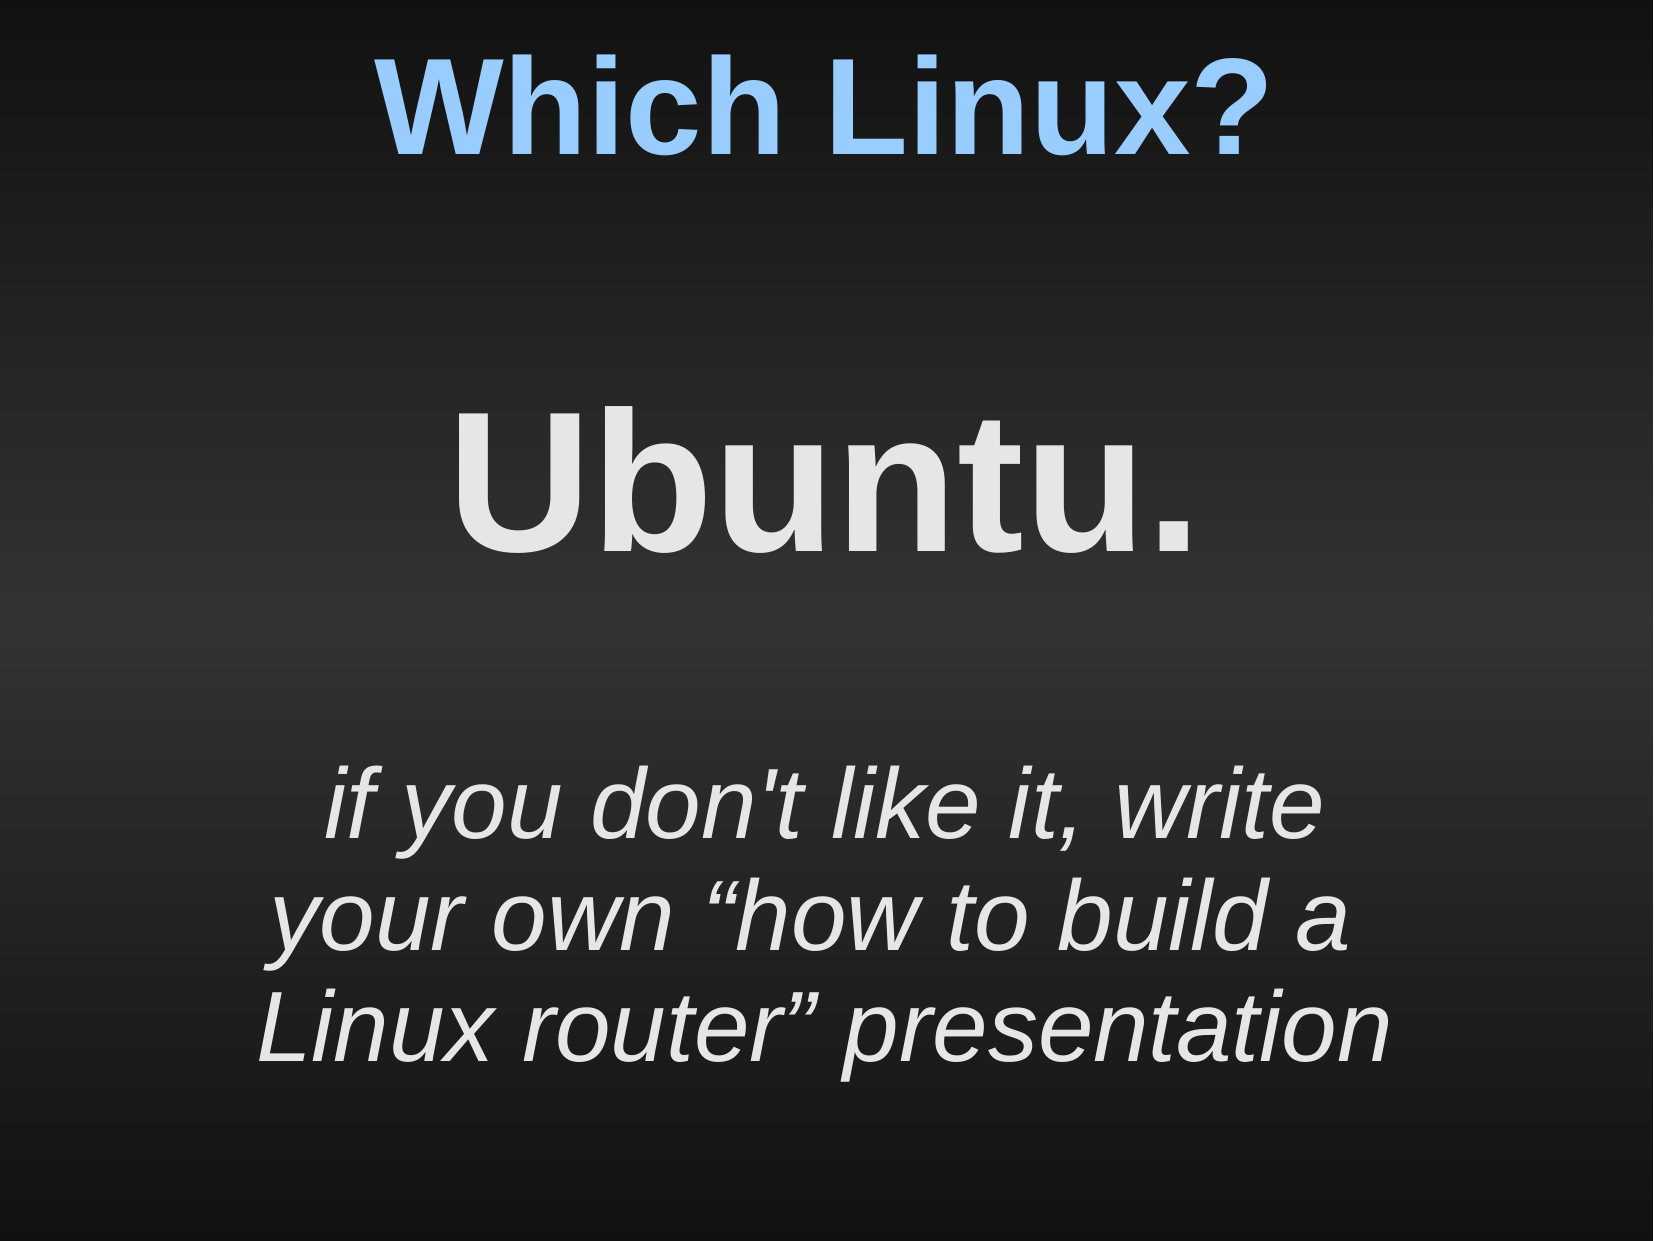

# Which Linux?
Ubuntu.
if you don't like it, write
your own “how to build a
Linux router” presentation